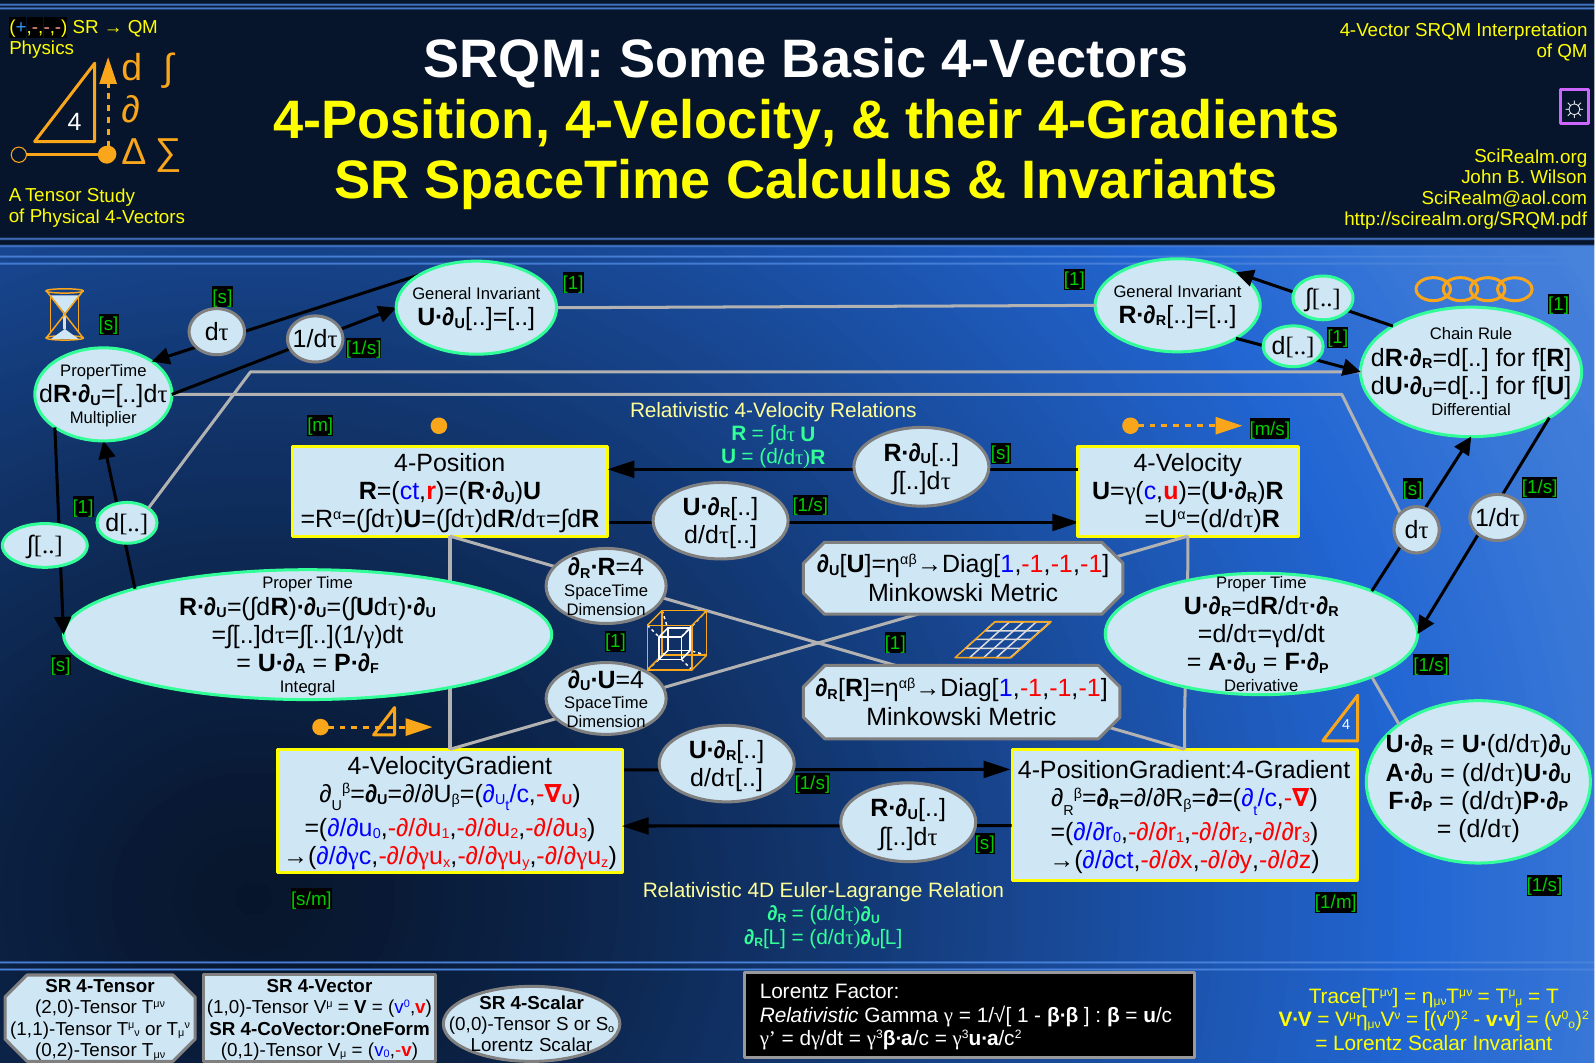

# SRQM: Some Basic 4-Vectors 4-Position, 4-Velocity, & their 4-Gradients SR SpaceTime Calculus & Invariants
(+,-,-,-) SR → QM
Physics
A Tensor Study
of Physical 4-Vectors
4-Vector SRQM Interpretation
of QM
SciRealm.org
John B. Wilson
SciRealm@aol.com
http://scirealm.org/SRQM.pdf
d ∫
∂
Δ ∑
4
☼
General Invariant
R∙∂R[..]=[..]
General Invariant
U∙∂U[..]=[..]
[1]
[1]
∫[..]
[s]
[1]
[s]
Chain Rule
dR∙∂R=d[..] for f[R]
dU∙∂U=d[..] for f[U]
Differential
dτ
1/dτ
[1]
d[..]
[1/s]
ProperTime
dR∙∂U=[..]dτ
Multiplier
Relativistic 4-Velocity Relations
R = ∫dτ U
U = (d/dτ)R
[m]
[m/s]
R∙∂U[..]
∫[..]dτ
[s]
4-Position
R=(ct,r)=(R∙∂U)U
=Rα=(∫dτ)U=(∫dτ)dR/dτ=∫dR
4-Velocity
U=γ(c,u)=(U∙∂R)R
 =Uα=(d/dτ)R
[1/s]
[s]
U∙∂R[..]
d/dτ[..]
[1/s]
[1]
1/dτ
d[..]
dτ
dτ
∫[..]
∂U[U]=ηαβ→Diag[1,-1,-1,-1]
Minkowski Metric
∂R∙R=4
SpaceTime
Dimension
Proper Time
R∙∂U=(∫dR)∙∂U=(∫Udτ)∙∂U
=∫[..]dτ=∫[..](1/γ)dt
= U∙∂A = P∙∂F
Integral
Proper Time
U∙∂R=dR/dτ∙∂R
=d/dτ=γd/dt
= A∙∂U = F∙∂P
Derivative
[1]
[1]
[1/s]
[s]
∂U∙U=4
SpaceTime
Dimension
∂R[R]=ηαβ→Diag[1,-1,-1,-1]
Minkowski Metric
4
U∙∂R = U∙(d/dτ)∂U
A∙∂U = (d/dτ)U∙∂U
F∙∂P = (d/dτ)P∙∂P
= (d/dτ)
U∙∂R[..]
d/dτ[..]
4-VelocityGradient
∂Uβ=∂U=∂/∂Uβ=(∂Ut/c,-∇U)
=(∂/∂u0,-∂/∂u1,-∂/∂u2,-∂/∂u3)
→(∂/∂γc,-∂/∂γux,-∂/∂γuy,-∂/∂γuz)
4-PositionGradient:4-Gradient
∂Rβ=∂R=∂/∂Rβ=∂=(∂t/c,-∇)
=(∂/∂r0,-∂/∂r1,-∂/∂r2,-∂/∂r3)
→(∂/∂ct,-∂/∂x,-∂/∂y,-∂/∂z)
[1/s]
R∙∂U[..]
∫[..]dτ
[s]
[1/s]
Relativistic 4D Euler-Lagrange Relation
∂R = (d/dτ)∂U
∂R[L] = (d/dτ)∂U[L]
[s/m]
[1/m]
Lorentz Factor:
Relativistic Gamma γ = 1/√[ 1 - β∙β ] : β = u/c
γ’ = dγ/dt = γ3β∙a/c = γ3u∙a/c2
SR 4-Tensor
(2,0)-Tensor Tμν
(1,1)-Tensor Tμν or Tμν
(0,2)-Tensor Tμν
SR 4-Vector
(1,0)-Tensor Vμ = V = (v0,v)
SR 4-CoVector:OneForm
(0,1)-Tensor Vμ = (v0,-v)
Trace[Tμν] = ημνTμν = Tμμ = T
V∙V = VμημνVν = [(v0)2 - v∙v] = (v0o)2
= Lorentz Scalar Invariant
SR 4-Scalar
(0,0)-Tensor S or So
Lorentz Scalar